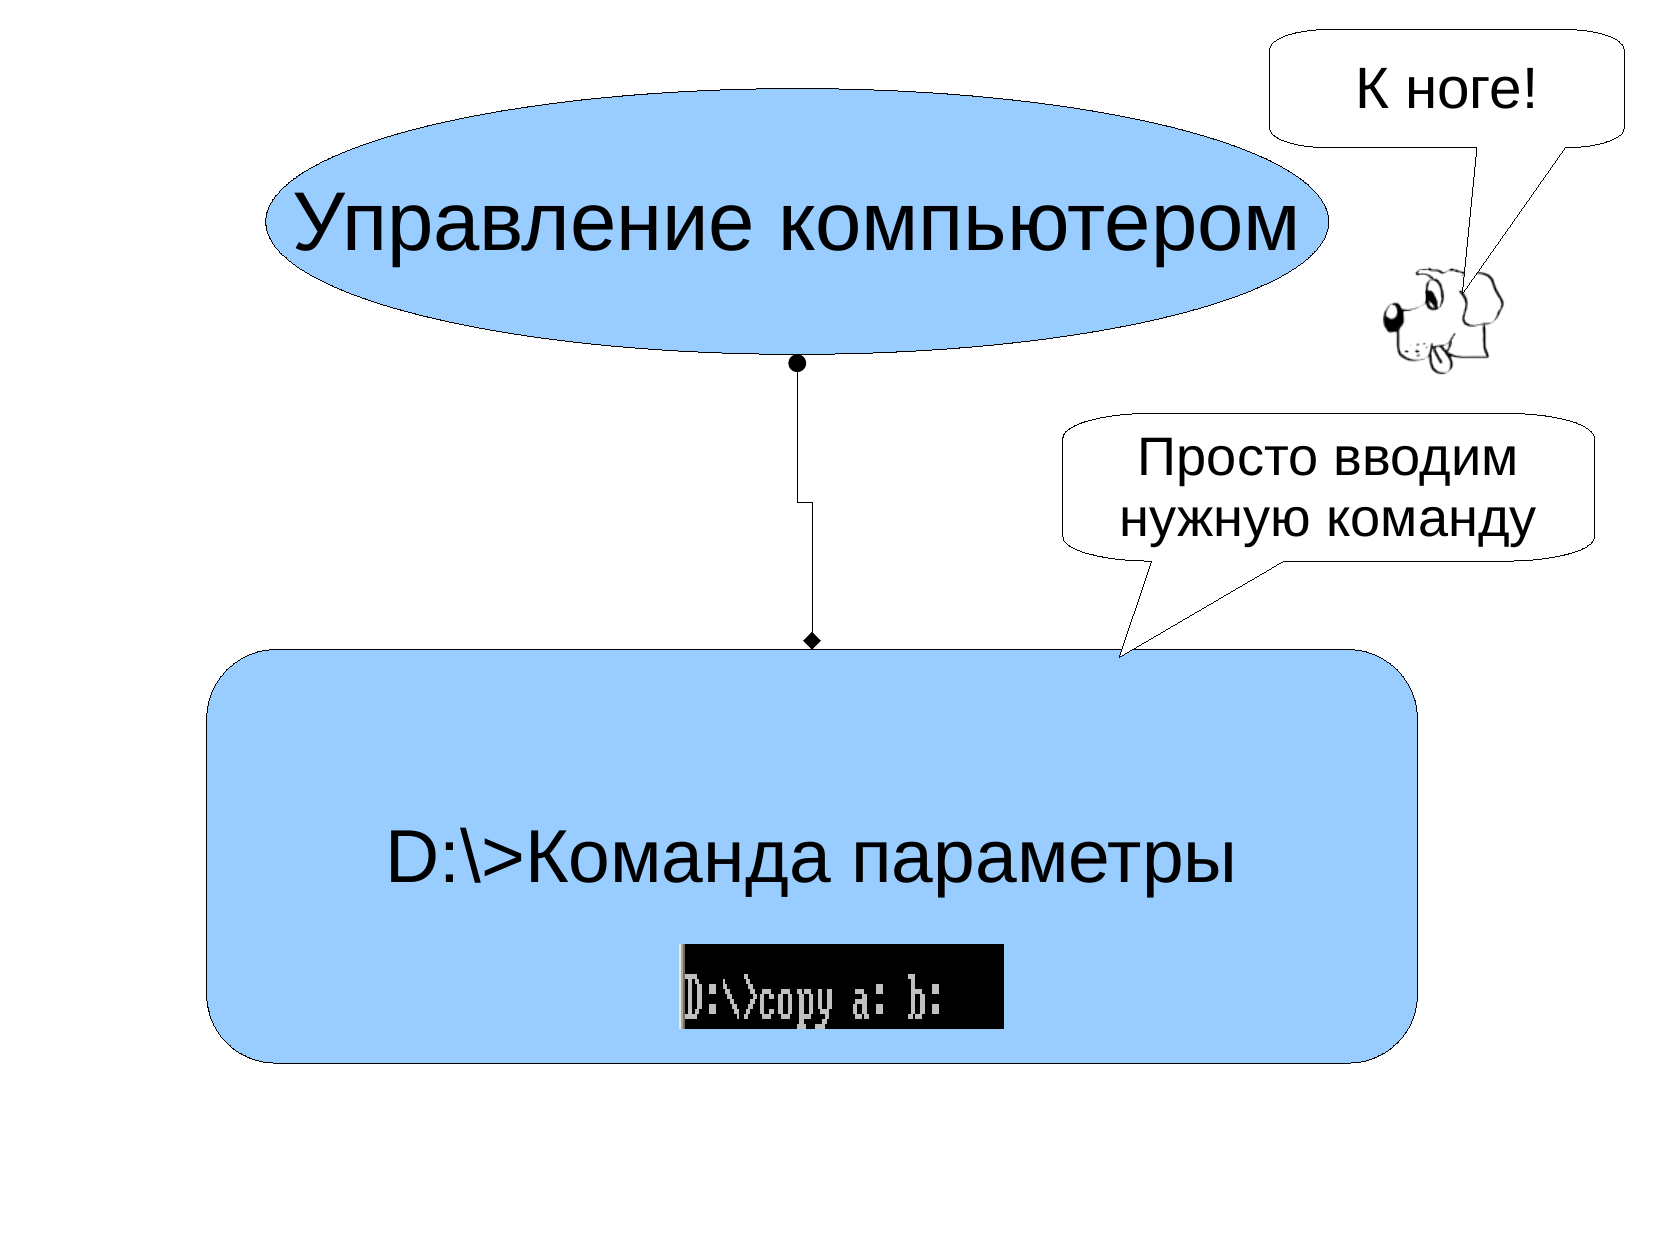

К ноге!
Управление компьютером
Просто вводим нужную команду
D:\>Команда параметры